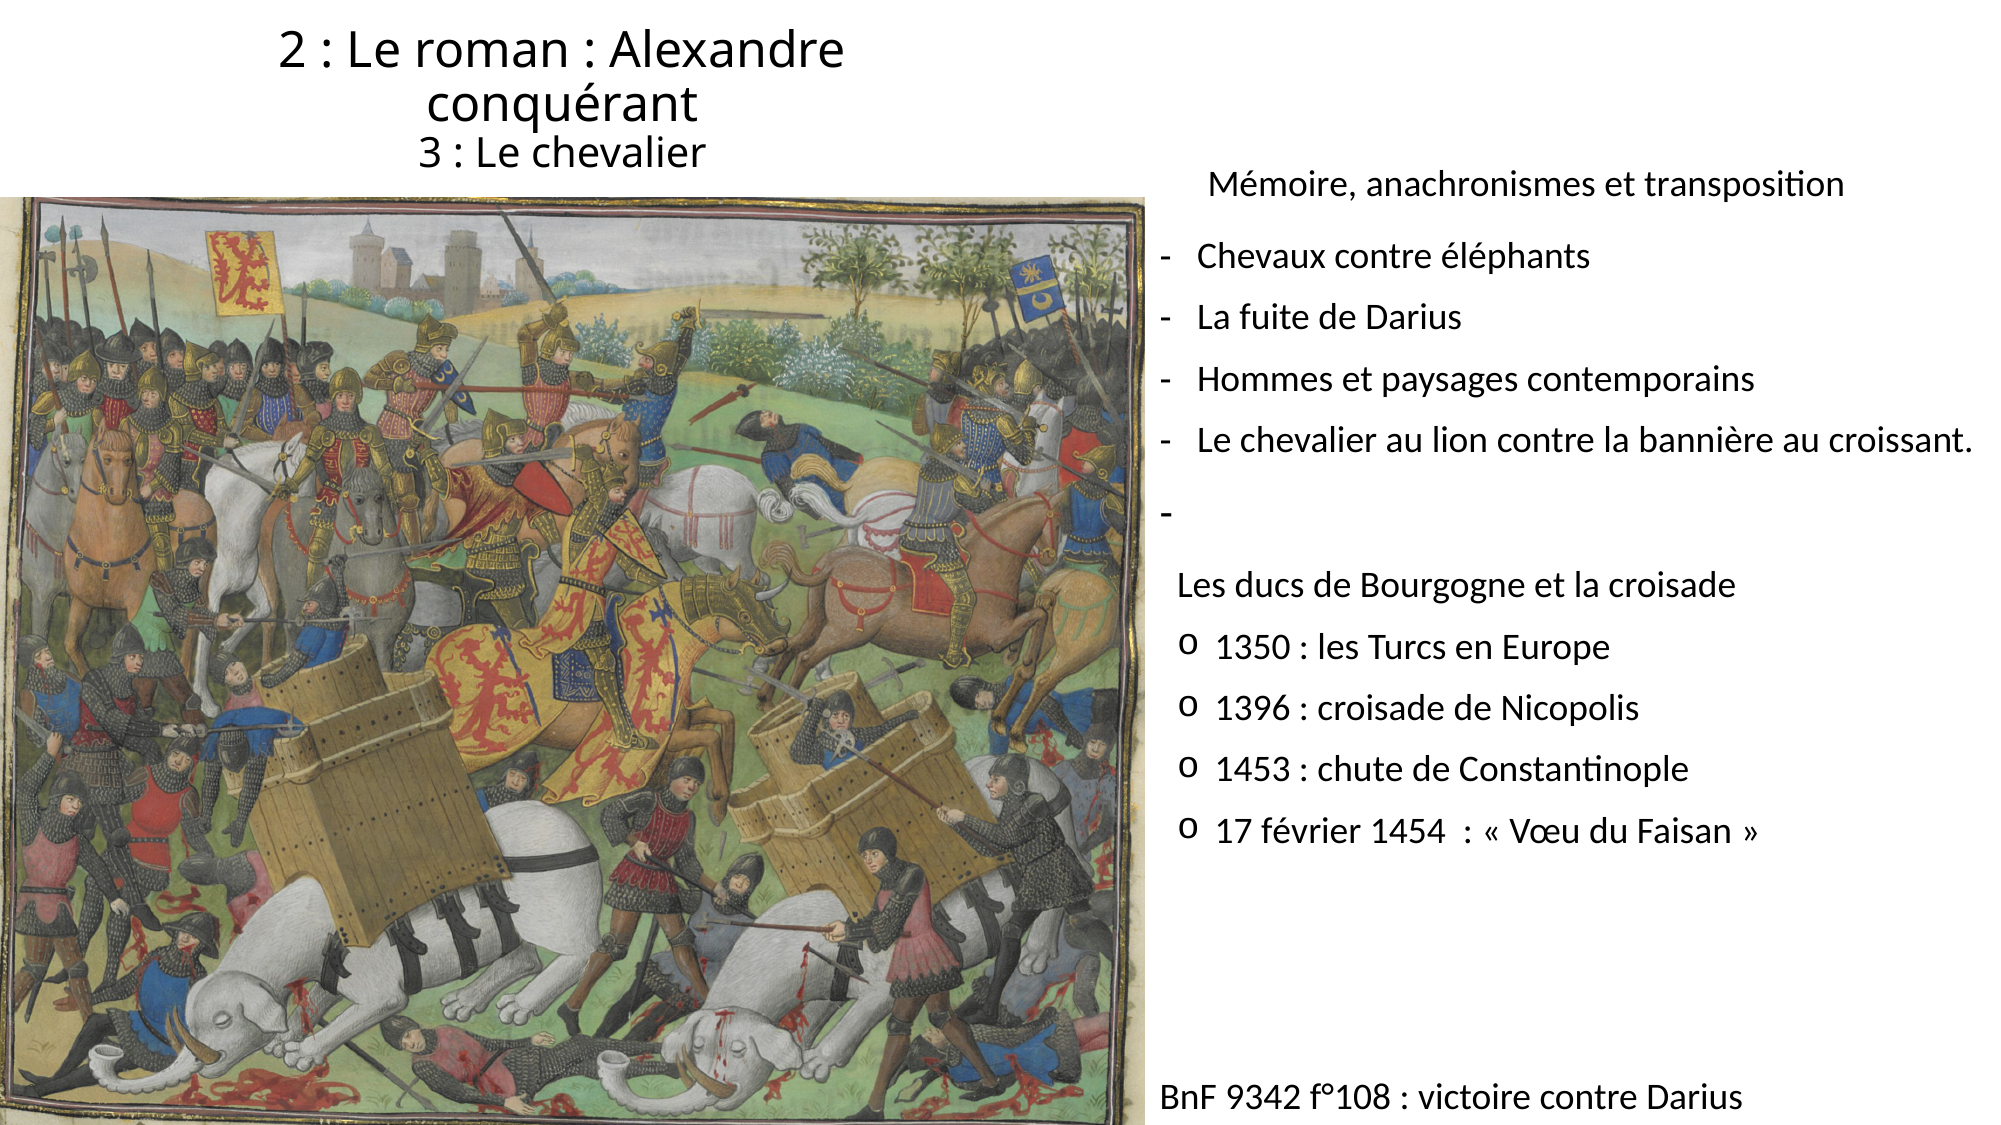

# 2 : Le roman : Alexandre conquérant 3 : Le chevalier
Mémoire, anachronismes et transposition
Chevaux contre éléphants
La fuite de Darius
Hommes et paysages contemporains
Le chevalier au lion contre la bannière au croissant.
Les ducs de Bourgogne et la croisade
1350 : les Turcs en Europe
1396 : croisade de Nicopolis
1453 : chute de Constantinople
17 février 1454 : « Vœu du Faisan »
BnF 9342 f°108 : victoire contre Darius